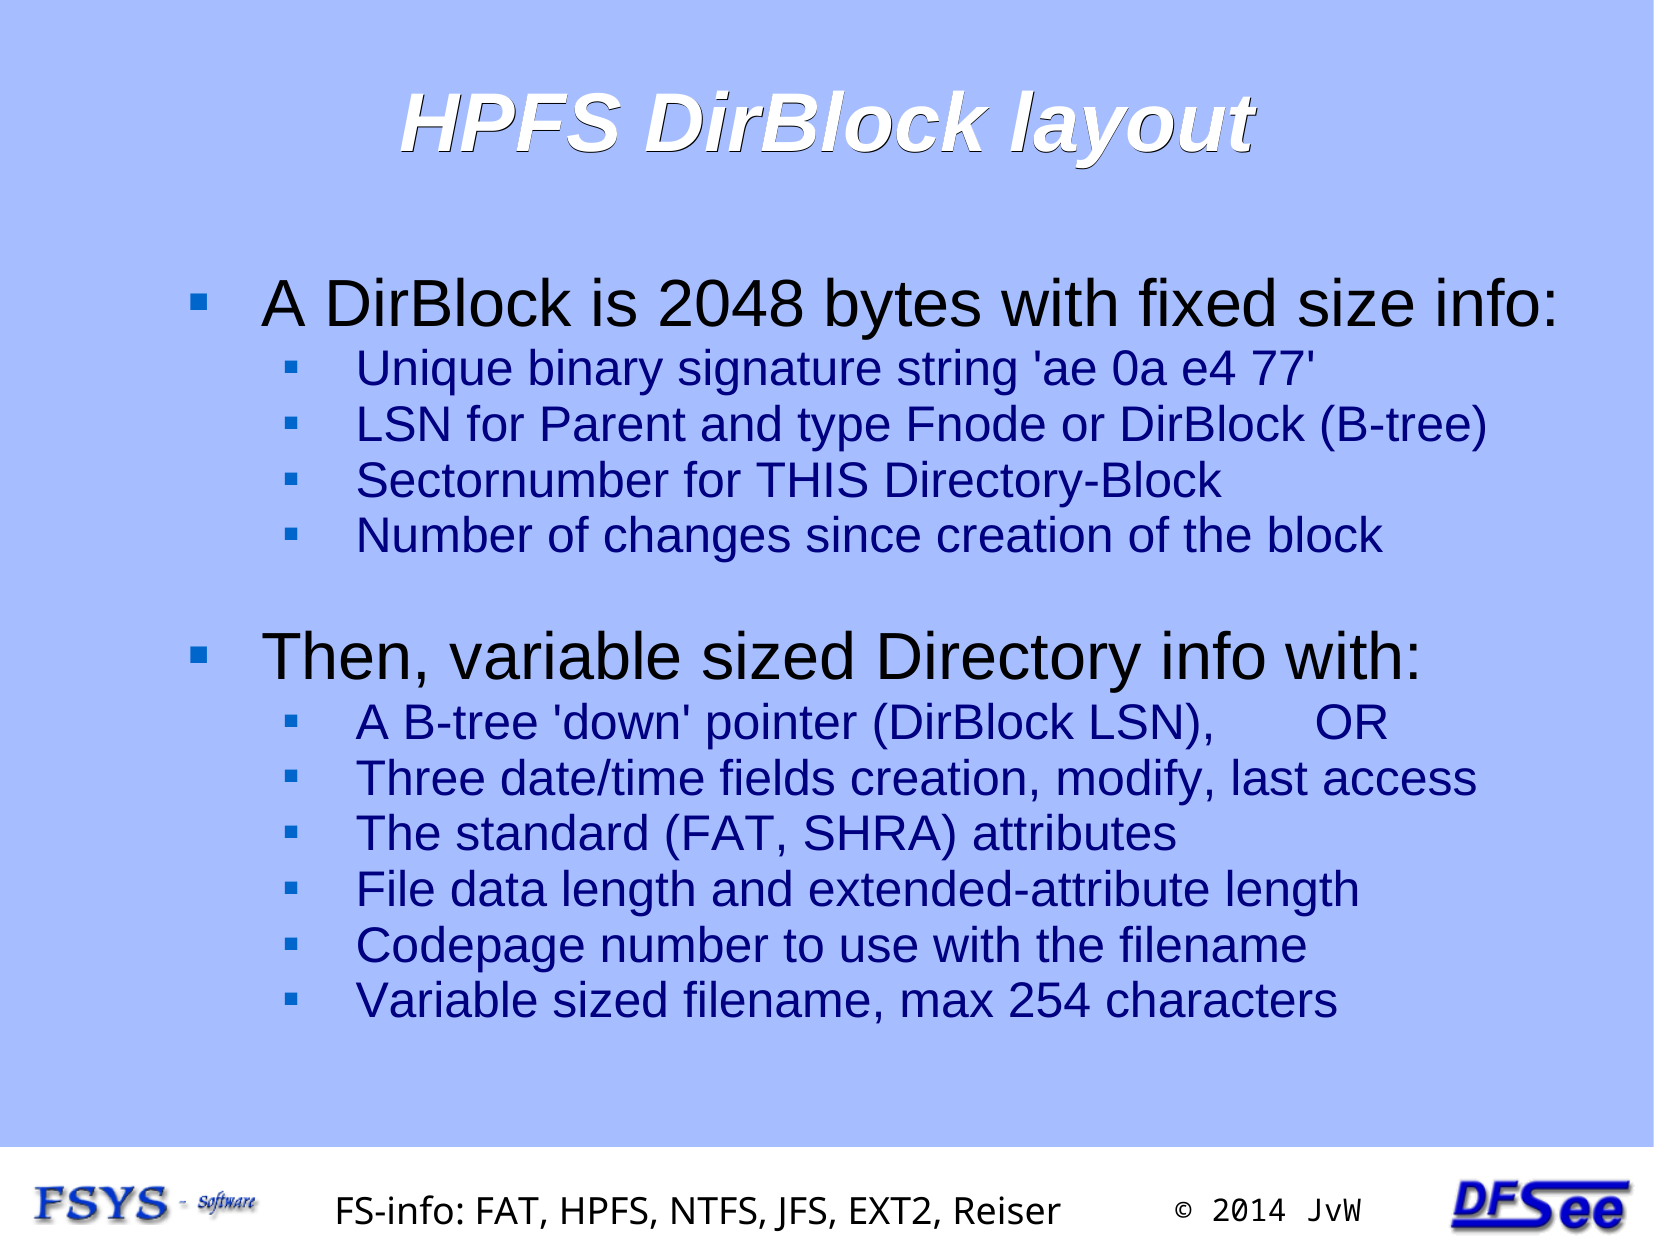

# HPFS DirBlock layout
A DirBlock is 2048 bytes with fixed size info:
Unique binary signature string 'ae 0a e4 77'
LSN for Parent and type Fnode or DirBlock (B-tree)
Sectornumber for THIS Directory-Block
Number of changes since creation of the block
Then, variable sized Directory info with:
A B-tree 'down' pointer (DirBlock LSN),	 OR
Three date/time fields creation, modify, last access
The standard (FAT, SHRA) attributes
File data length and extended-attribute length
Codepage number to use with the filename
Variable sized filename, max 254 characters